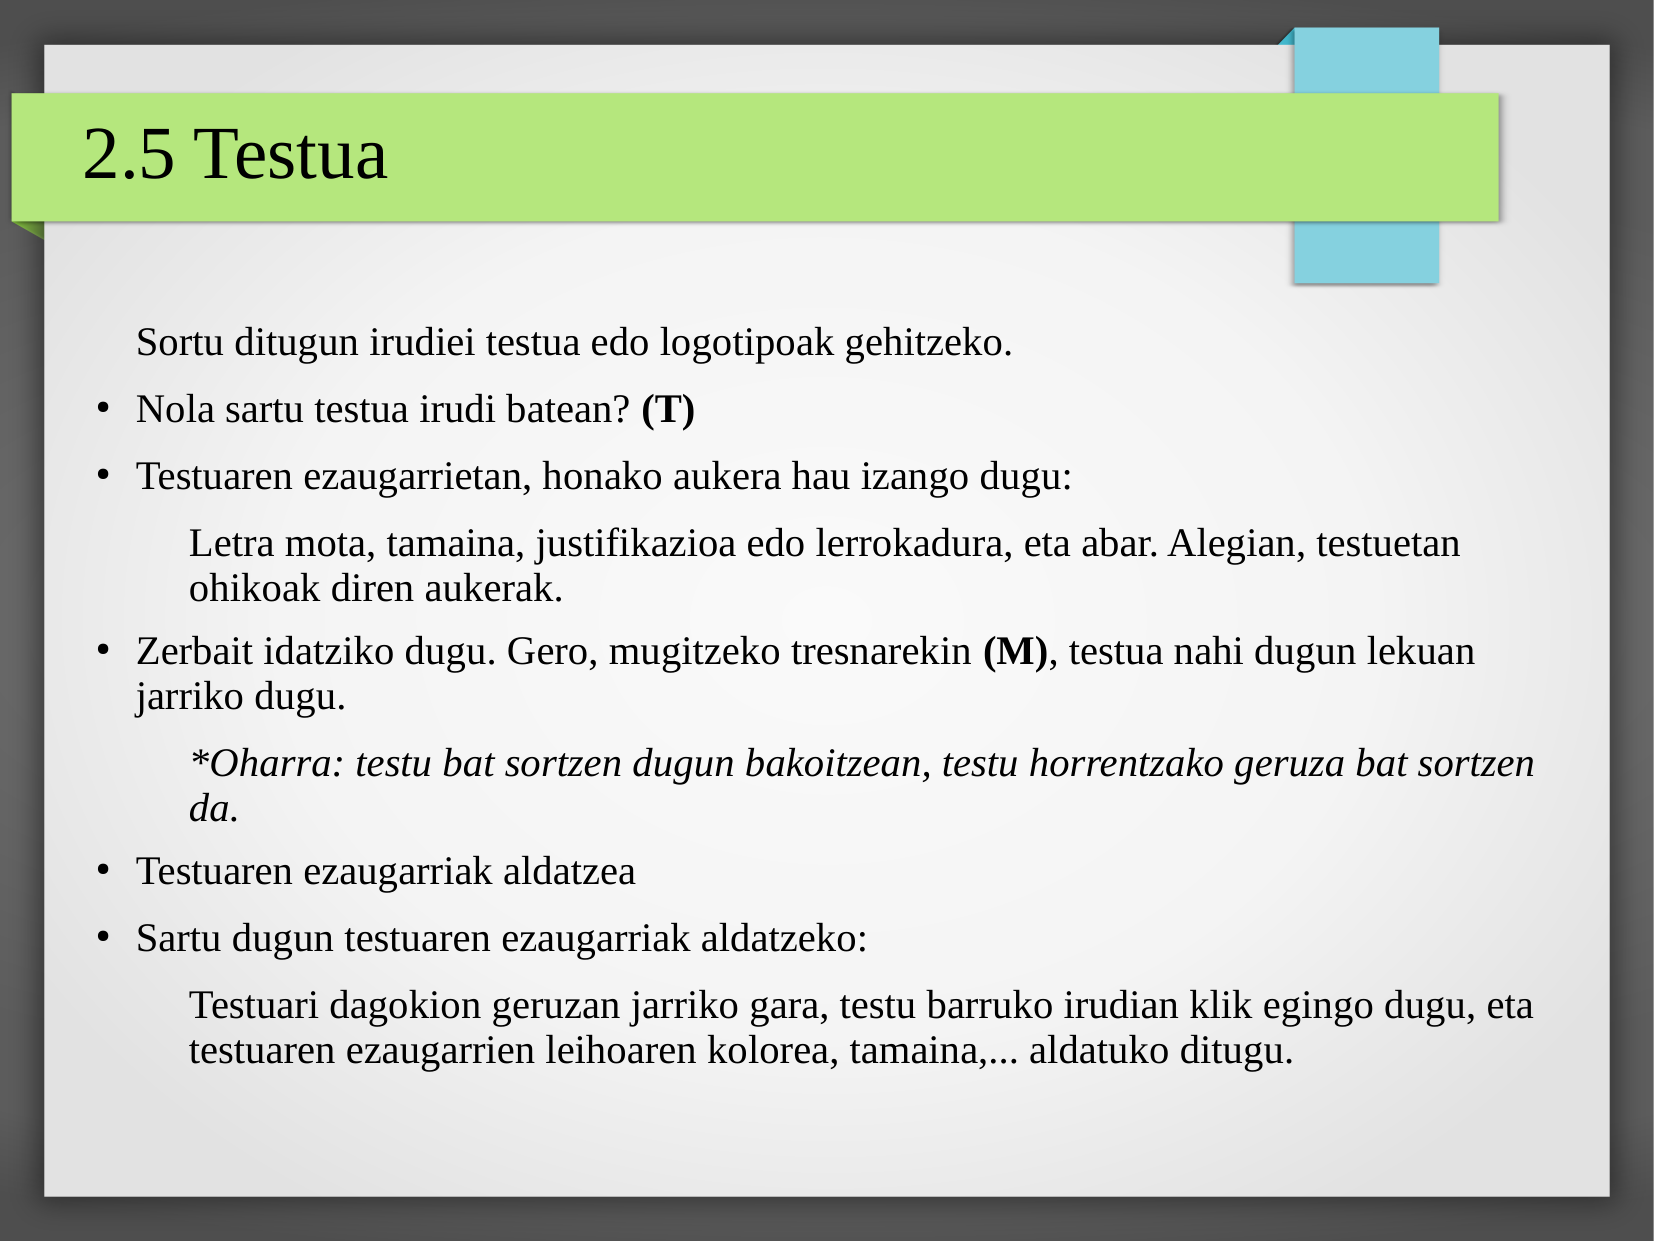

# 2.5 Testua
Sortu ditugun irudiei testua edo logotipoak gehitzeko.
Nola sartu testua irudi batean? (T)
Testuaren ezaugarrietan, honako aukera hau izango dugu:
Letra mota, tamaina, justifikazioa edo lerrokadura, eta abar. Alegian, testuetan ohikoak diren aukerak.
Zerbait idatziko dugu. Gero, mugitzeko tresnarekin (M), testua nahi dugun lekuan jarriko dugu.
*Oharra: testu bat sortzen dugun bakoitzean, testu horrentzako geruza bat sortzen da.
Testuaren ezaugarriak aldatzea
Sartu dugun testuaren ezaugarriak aldatzeko:
Testuari dagokion geruzan jarriko gara, testu barruko irudian klik egingo dugu, eta testuaren ezaugarrien leihoaren kolorea, tamaina,... aldatuko ditugu.